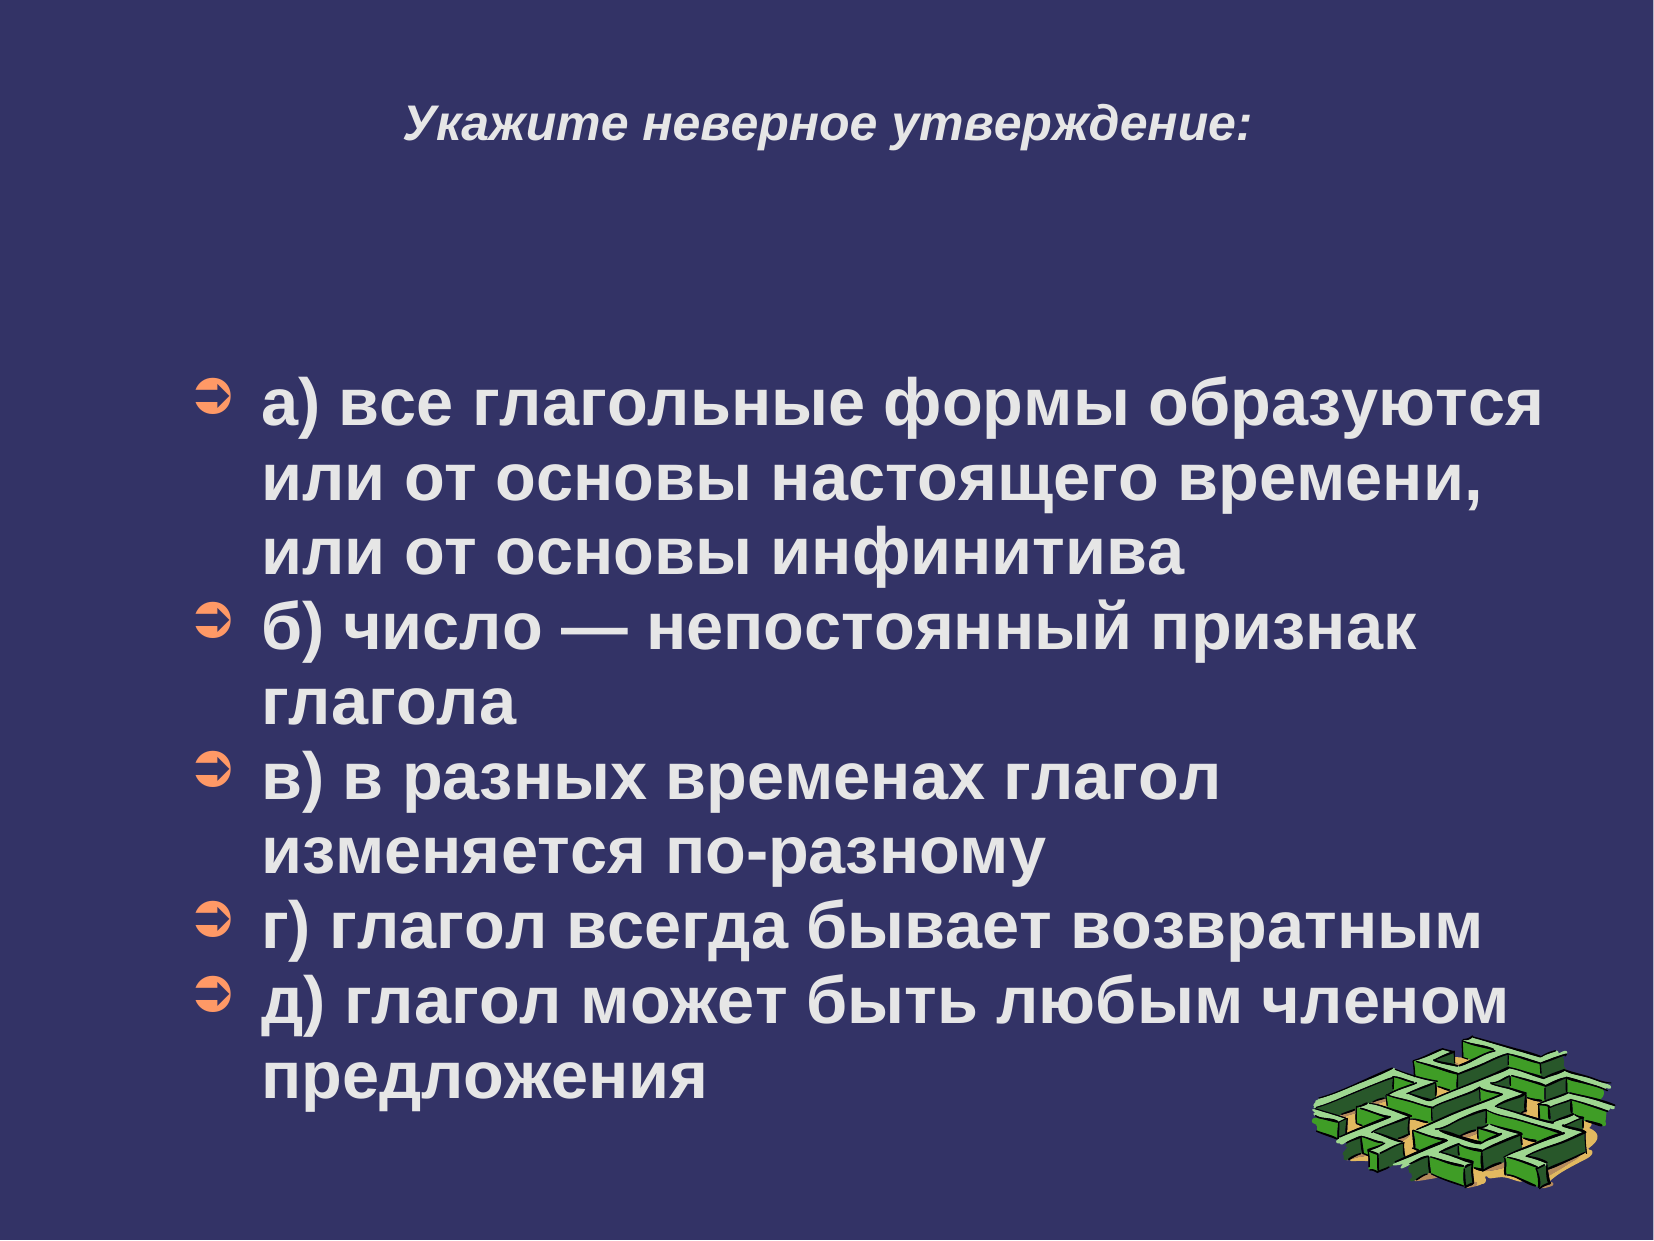

# Укажите неверное утверждение:
а) все глагольные формы образуются или от основы настоящего времени, или от основы инфинитива
б) число — непостоянный признак глагола
в) в разных временах глагол изменяется по-разному
г) глагол всегда бывает возвратным
д) глагол может быть любым членом предложения